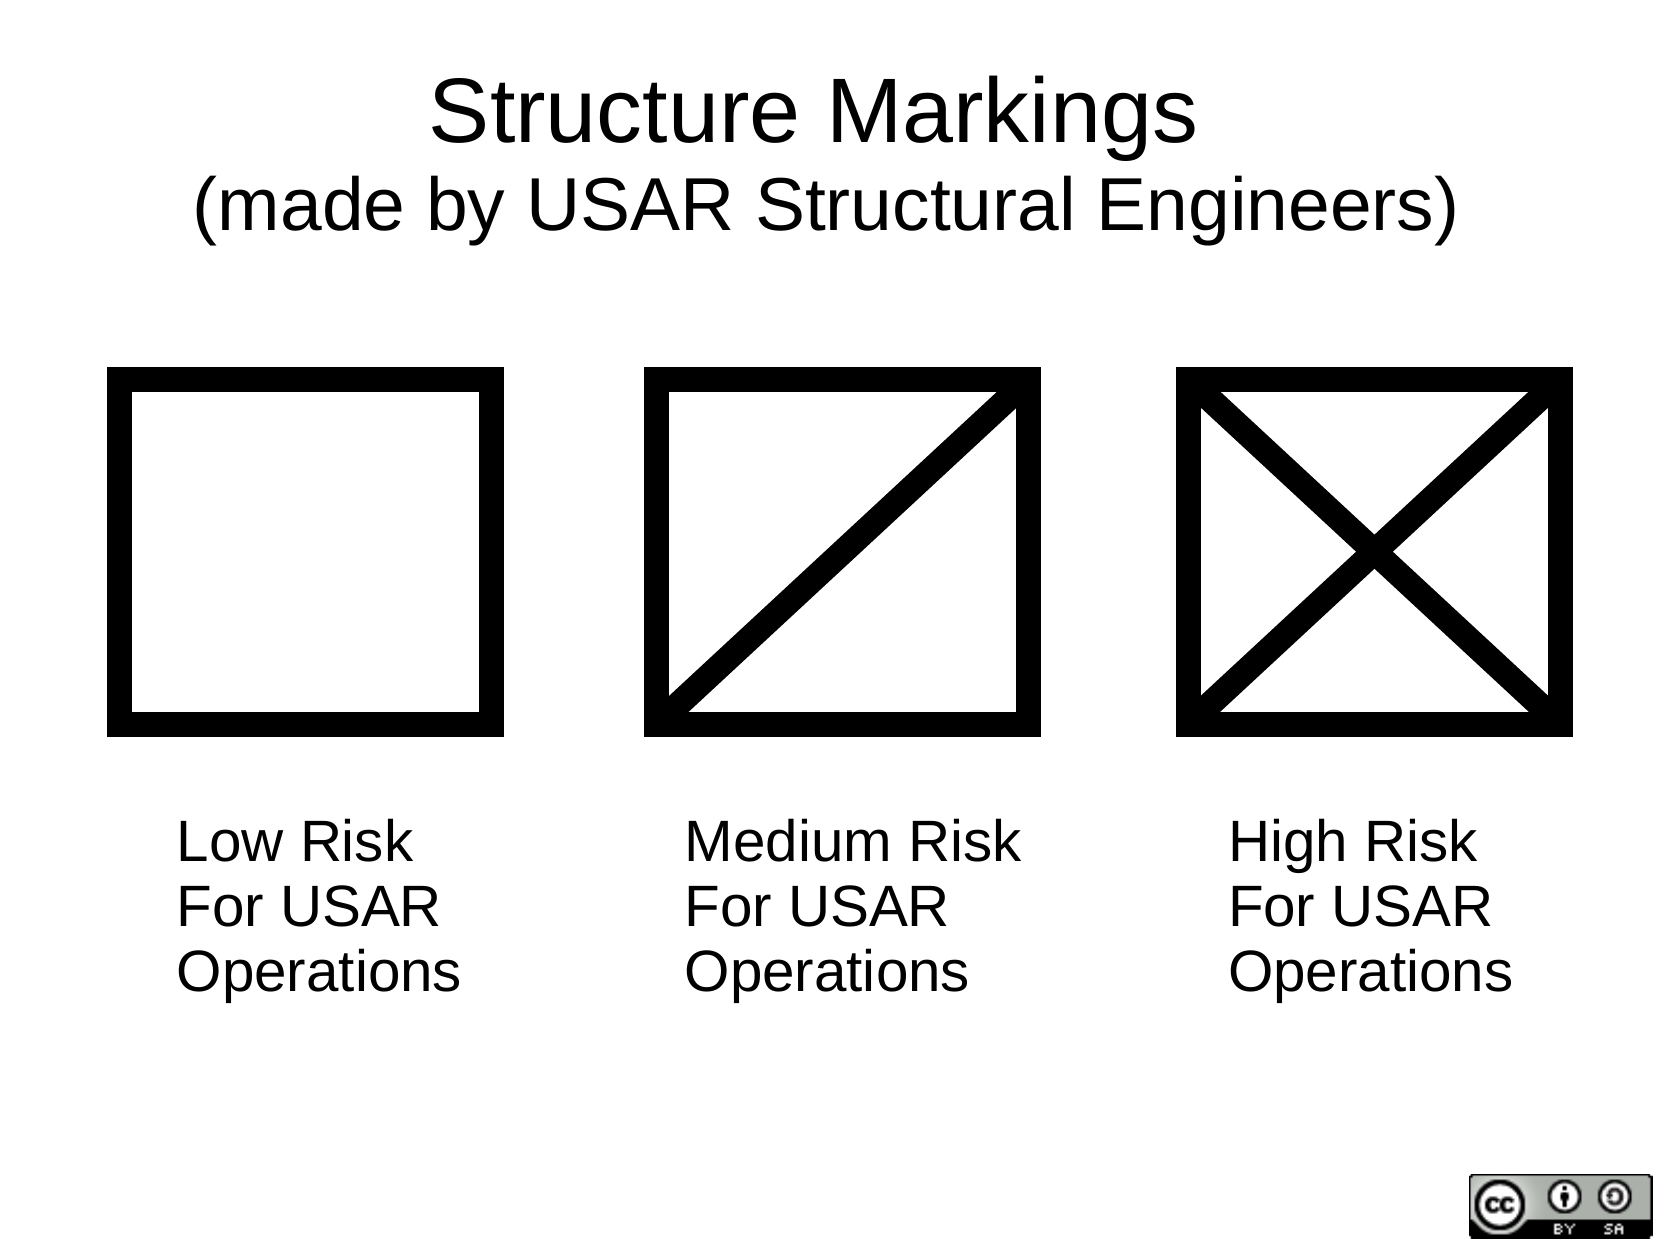

# Structure Markings (made by USAR Structural Engineers)
Low Risk
For USAR
Operations
Medium Risk
For USAR
Operations
High Risk
For USAR
Operations